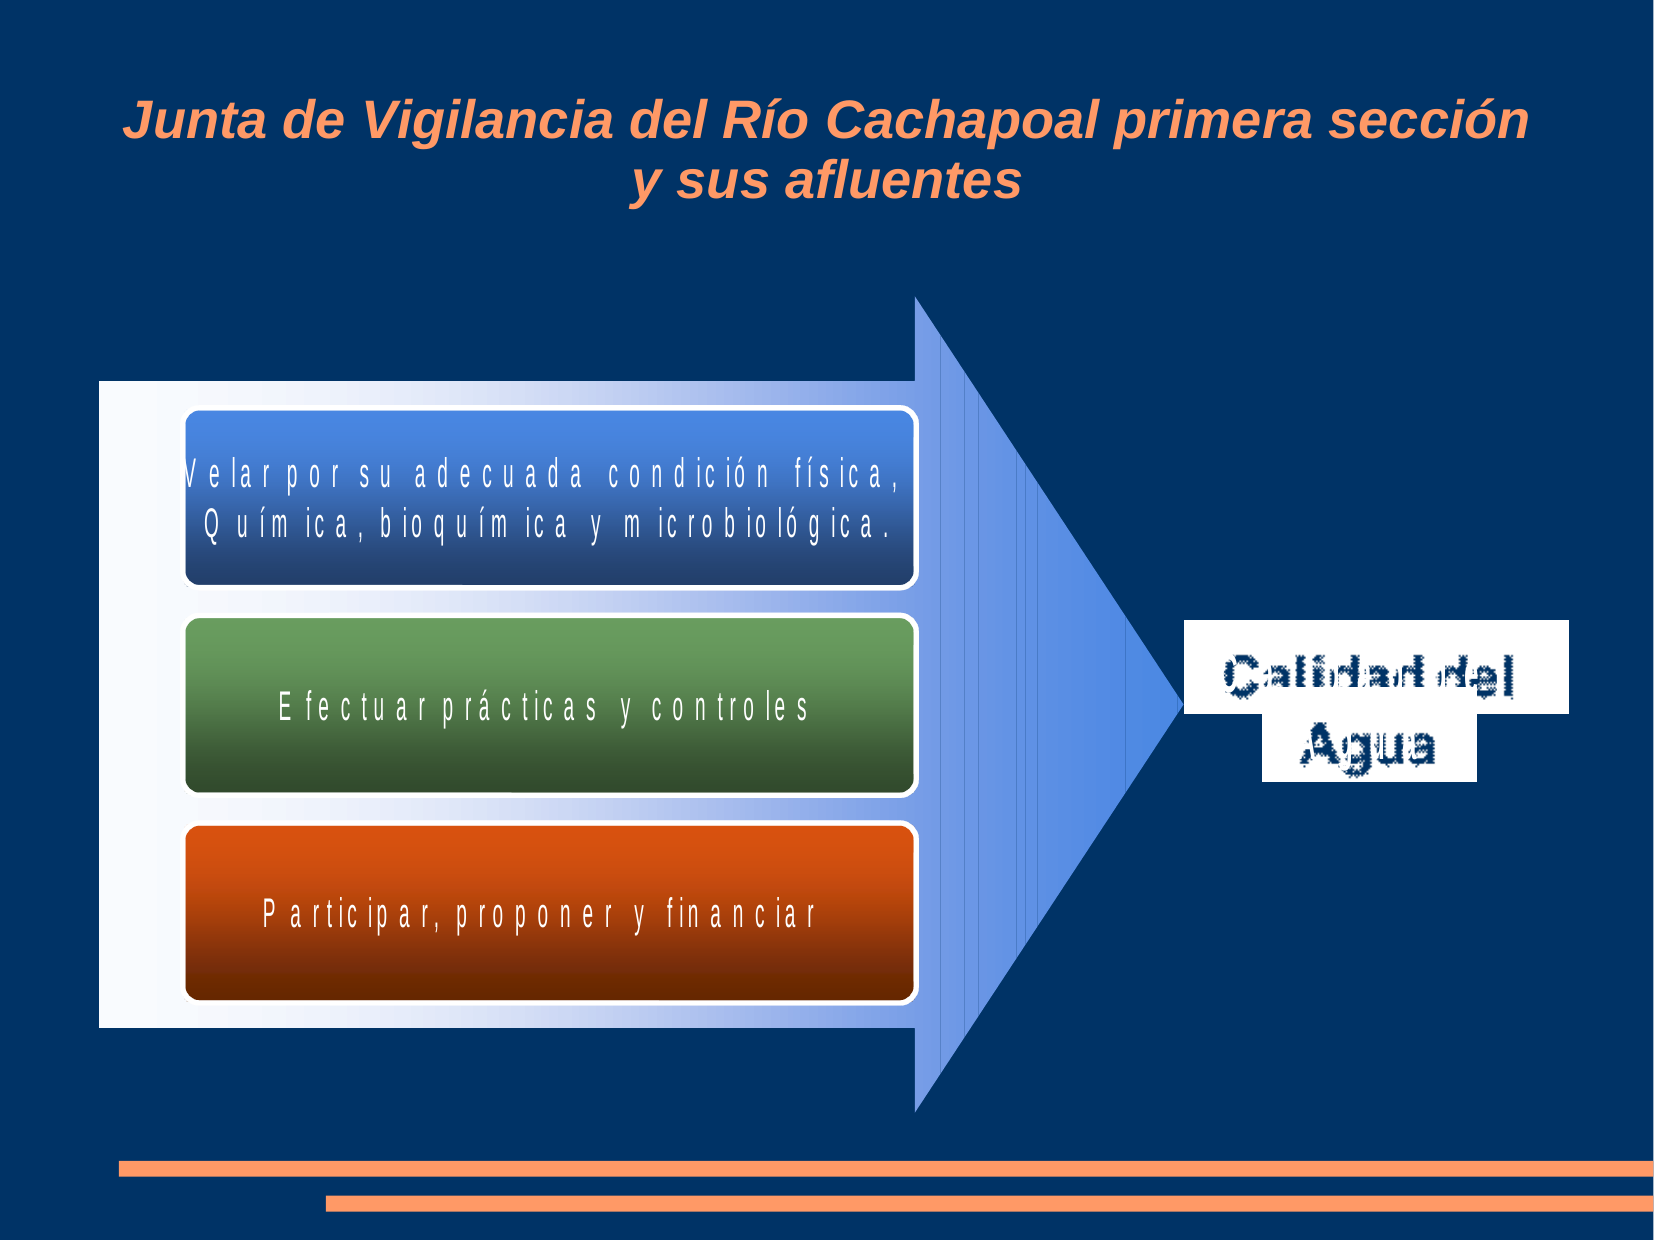

# Junta de Vigilancia del Río Cachapoal primera sección y sus afluentes